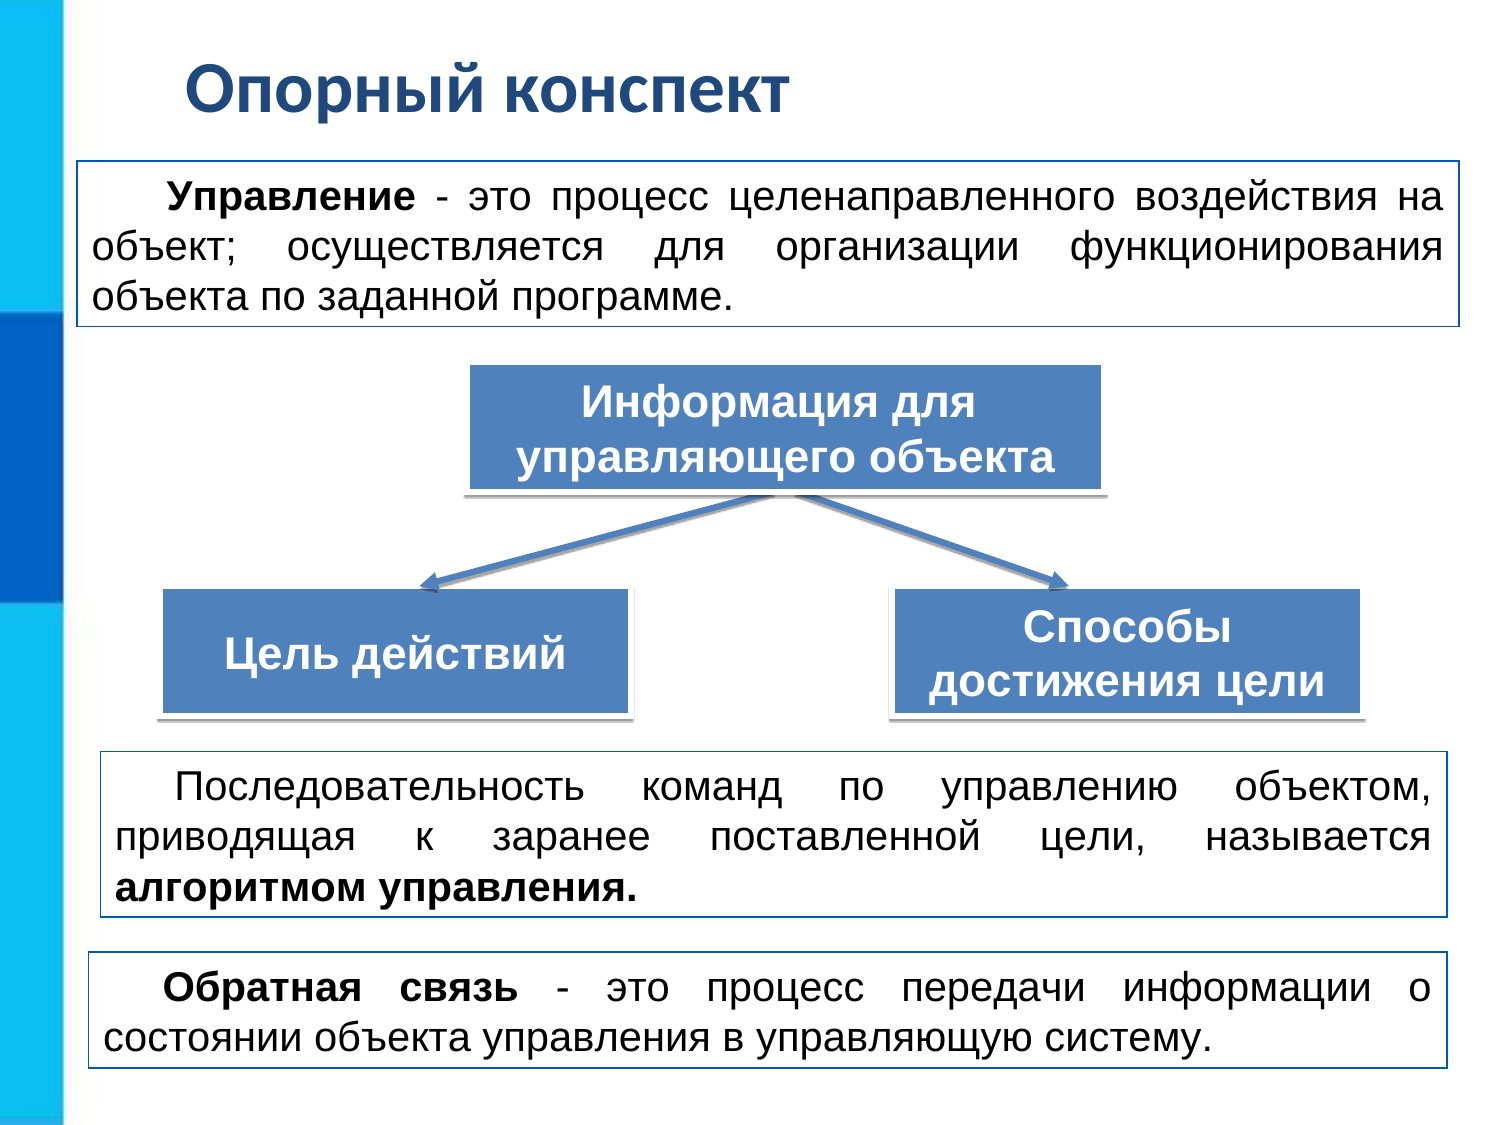

Опорный конспект
Управление - это процесс целенаправленного воздействия на объект; осуществляется для организации функционирования объекта по заданной программе.
Информация для
управляющего объекта
Цель действий
Способы
достижения цели
Последовательность команд по управлению объектом, приводящая к заранее поставленной цели, называется алгоритмом управления.
Обратная связь - это процесс передачи информации о состоянии объекта управления в управляющую систему.